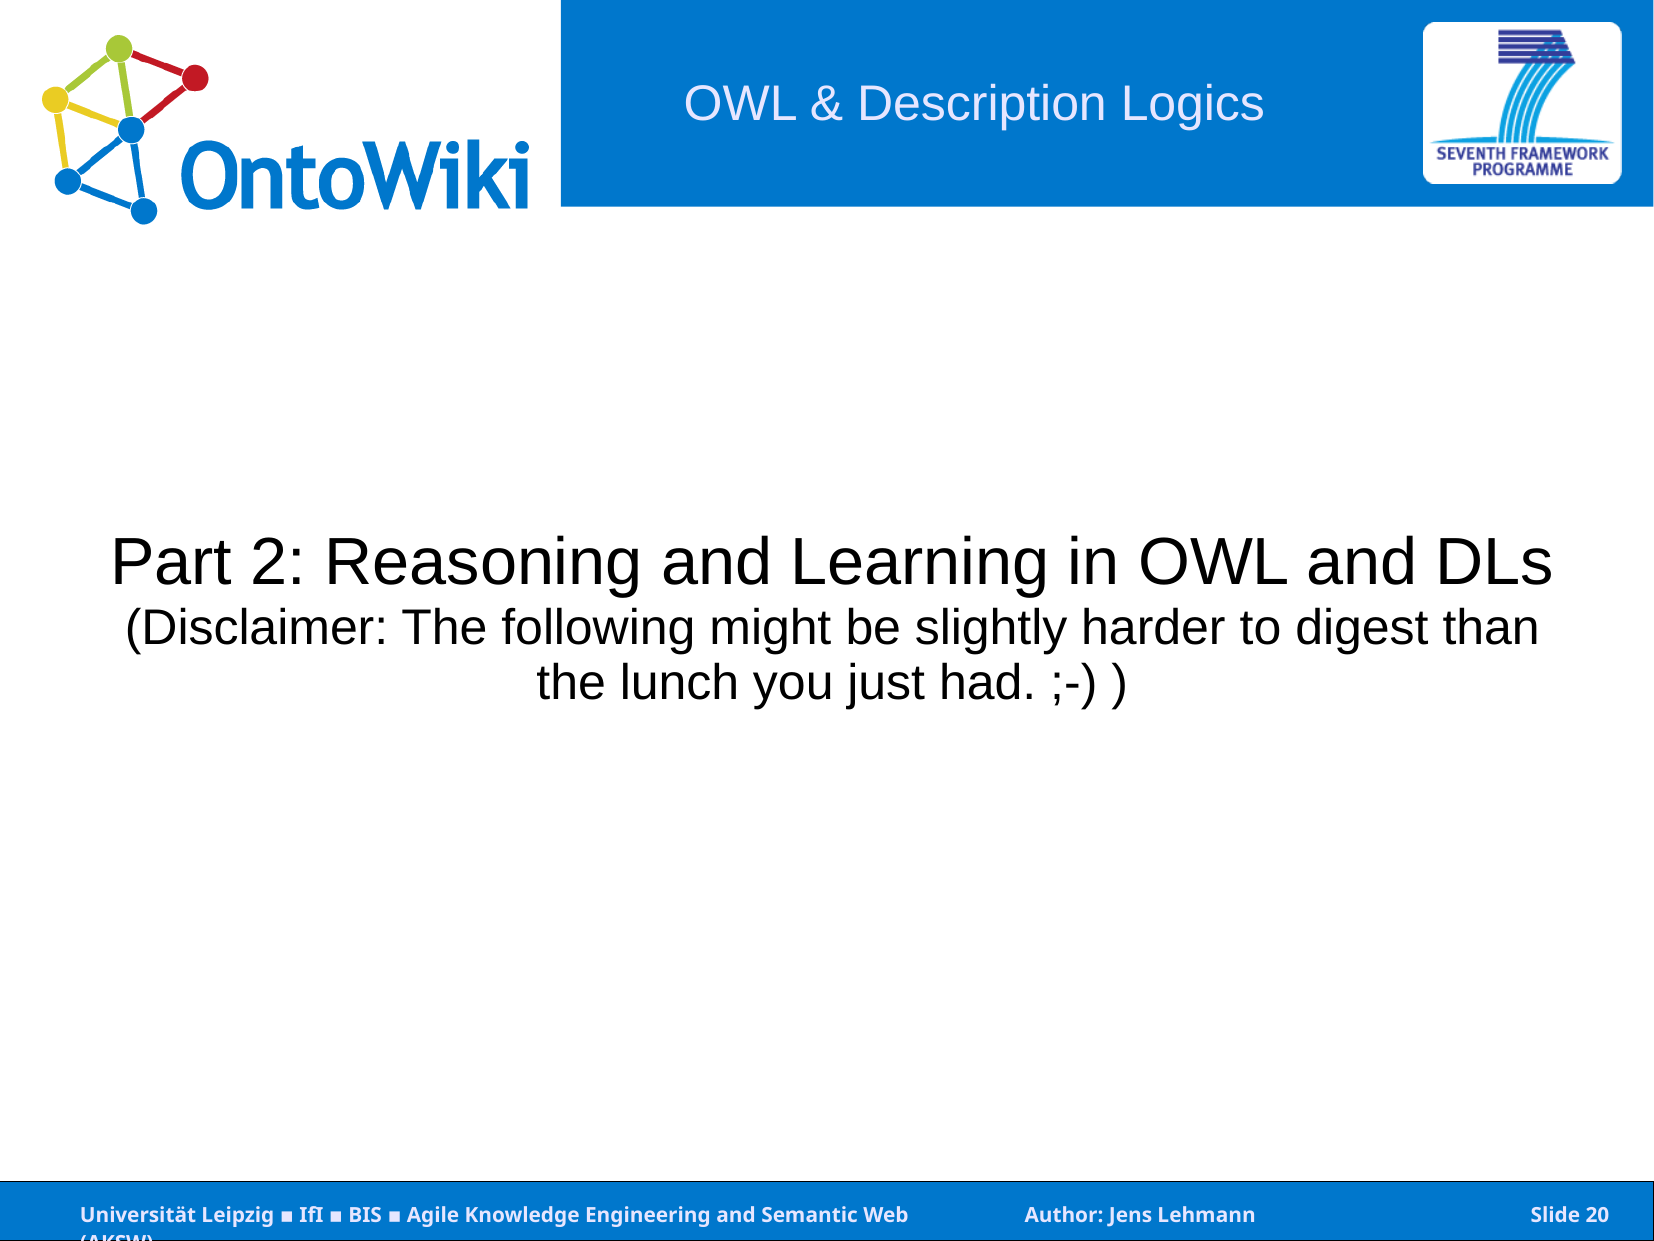

# Part 2: Reasoning and Learning in OWL and DLs (Disclaimer: The following might be slightly harder to digest than the lunch you just had. ;-) )